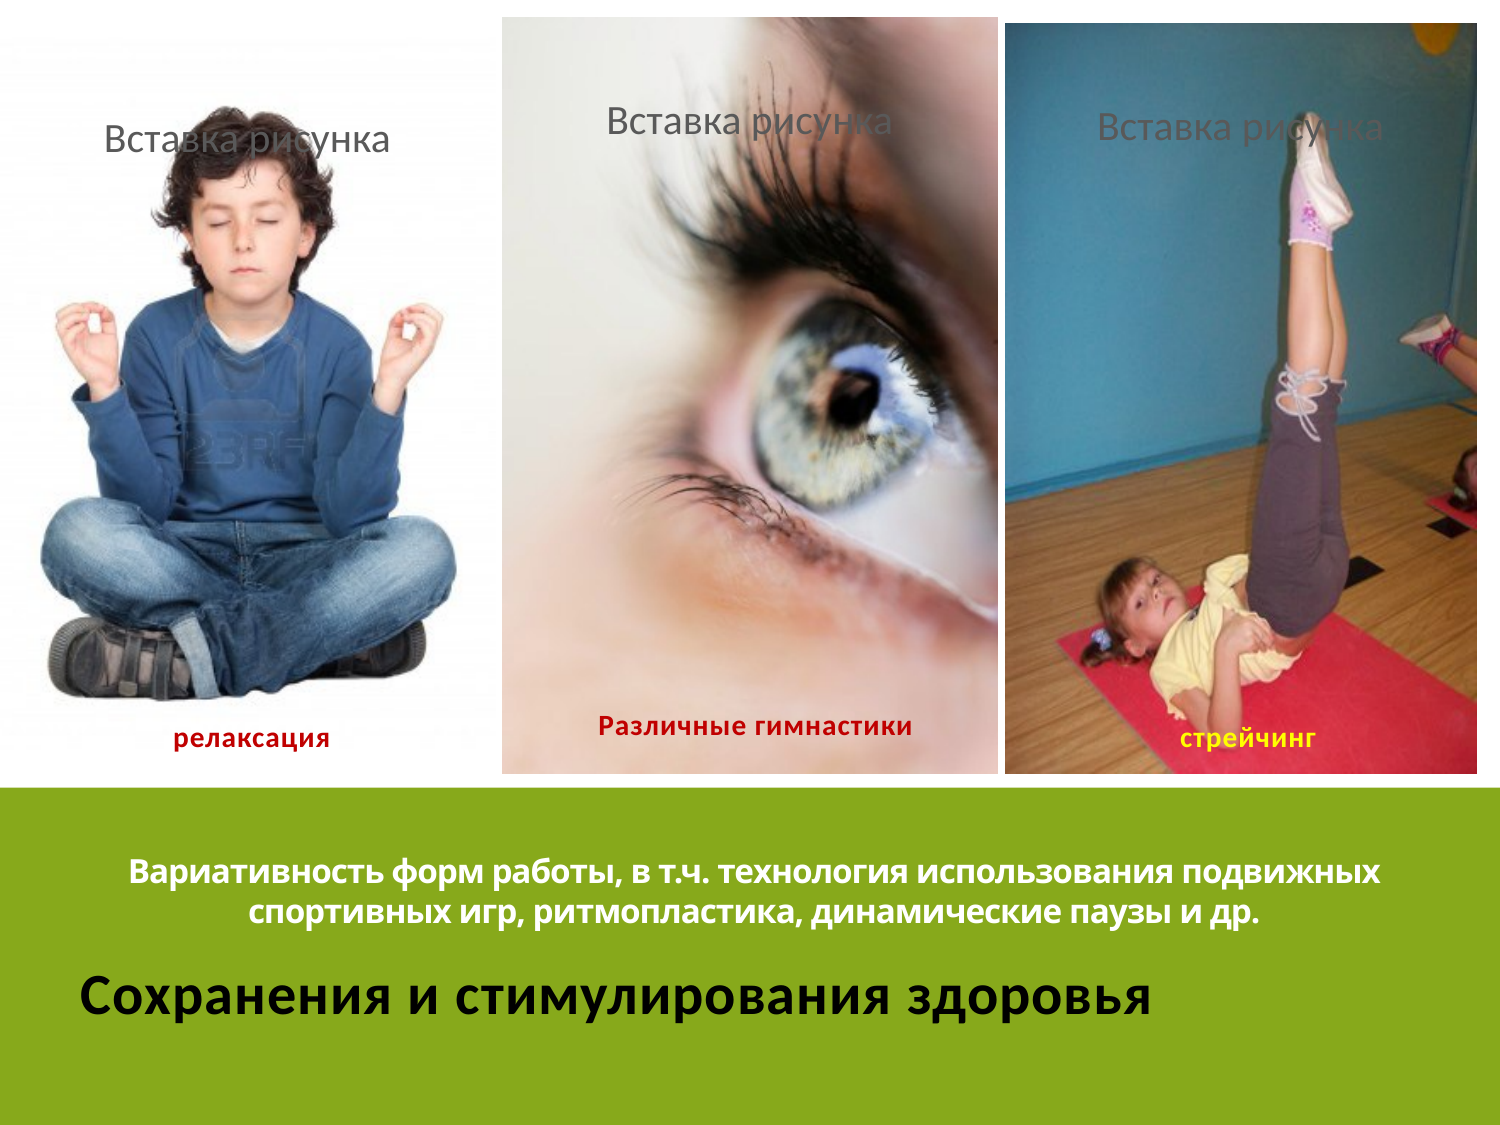

Вставка рисунка
Вставка рисунка
Вставка рисунка
Различные гимнастики
релаксация
стрейчинг
# Вариативность форм работы, в т.ч. технология использования подвижных спортивных игр, ритмопластика, динамические паузы и др.
Сохранения и стимулирования здоровья